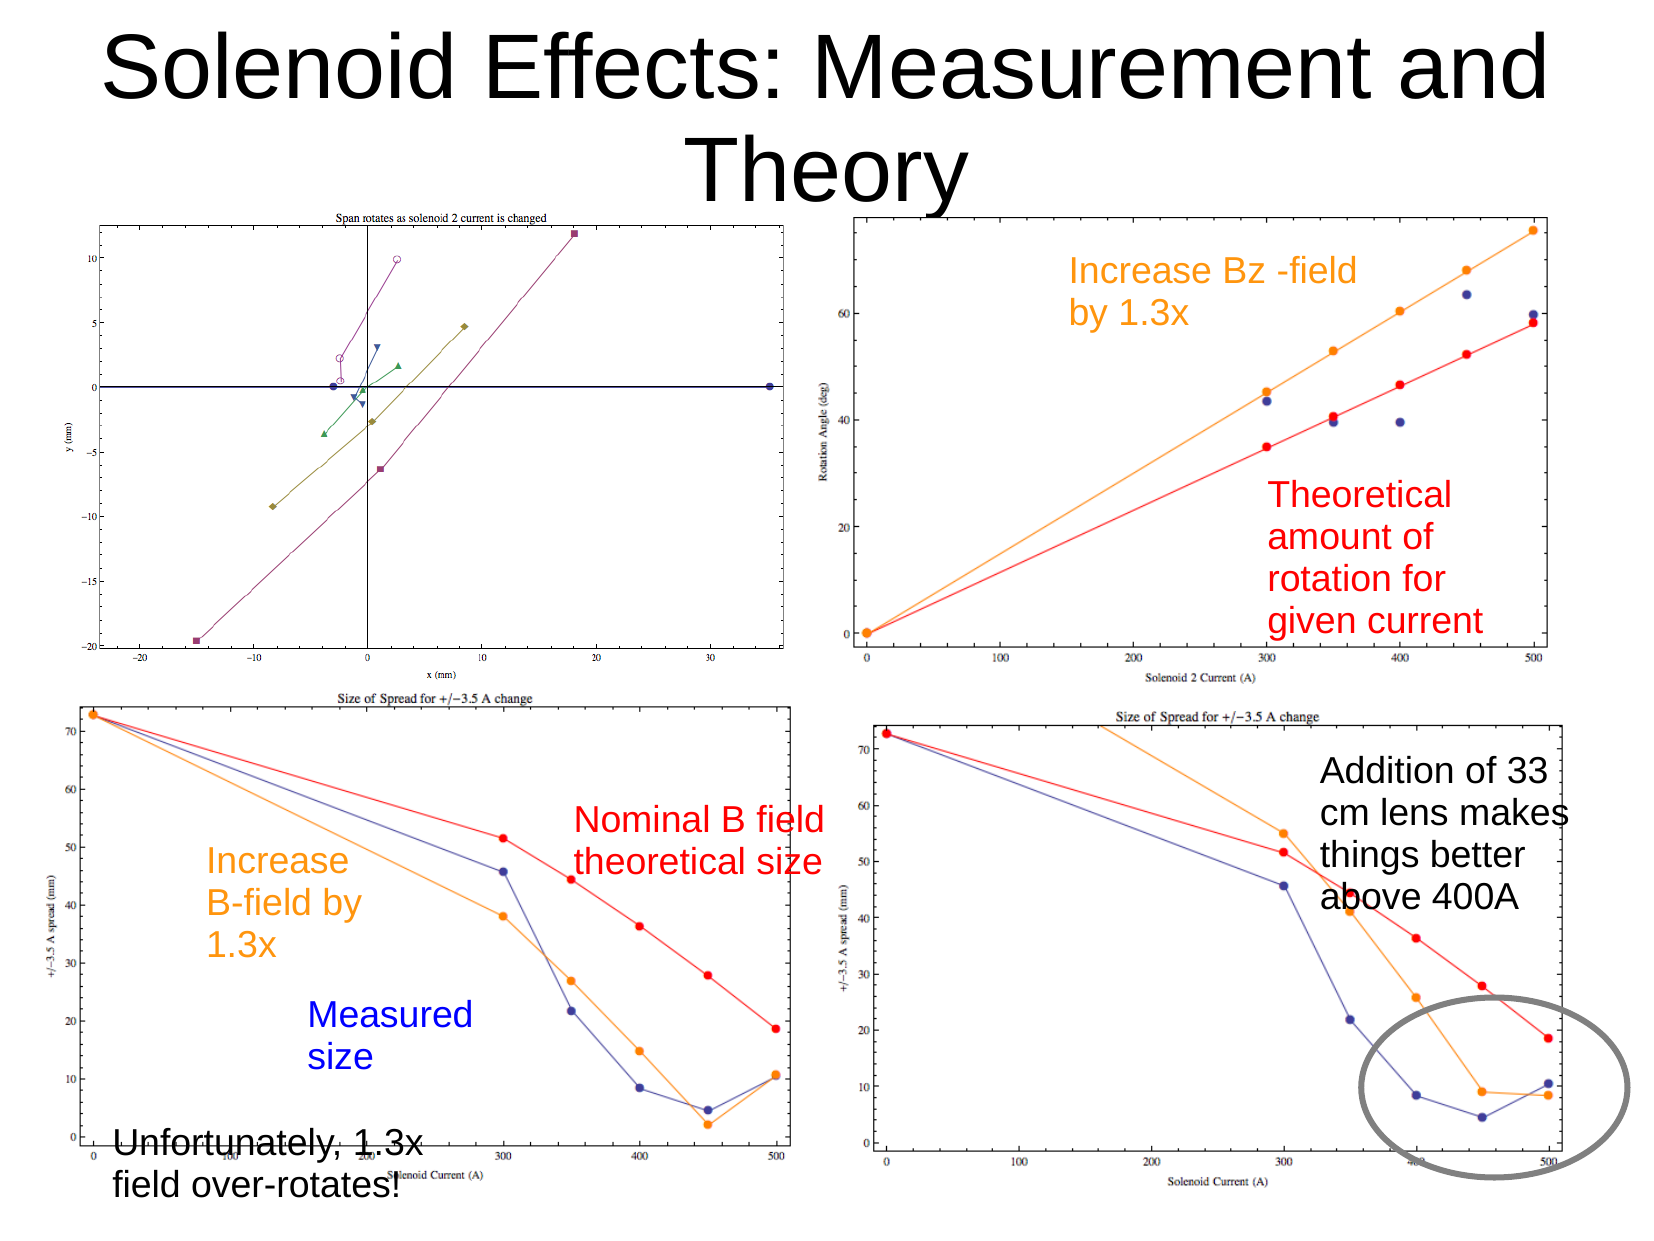

# Solenoid Effects: Measurement and Theory
Increase Bz -field by 1.3x
Theoretical amount of rotation for given current
Addition of 33 cm lens makes things better above 400A
Nominal B field theoretical size
Increase B-field by 1.3x
Measured size
Unfortunately, 1.3x field over-rotates!